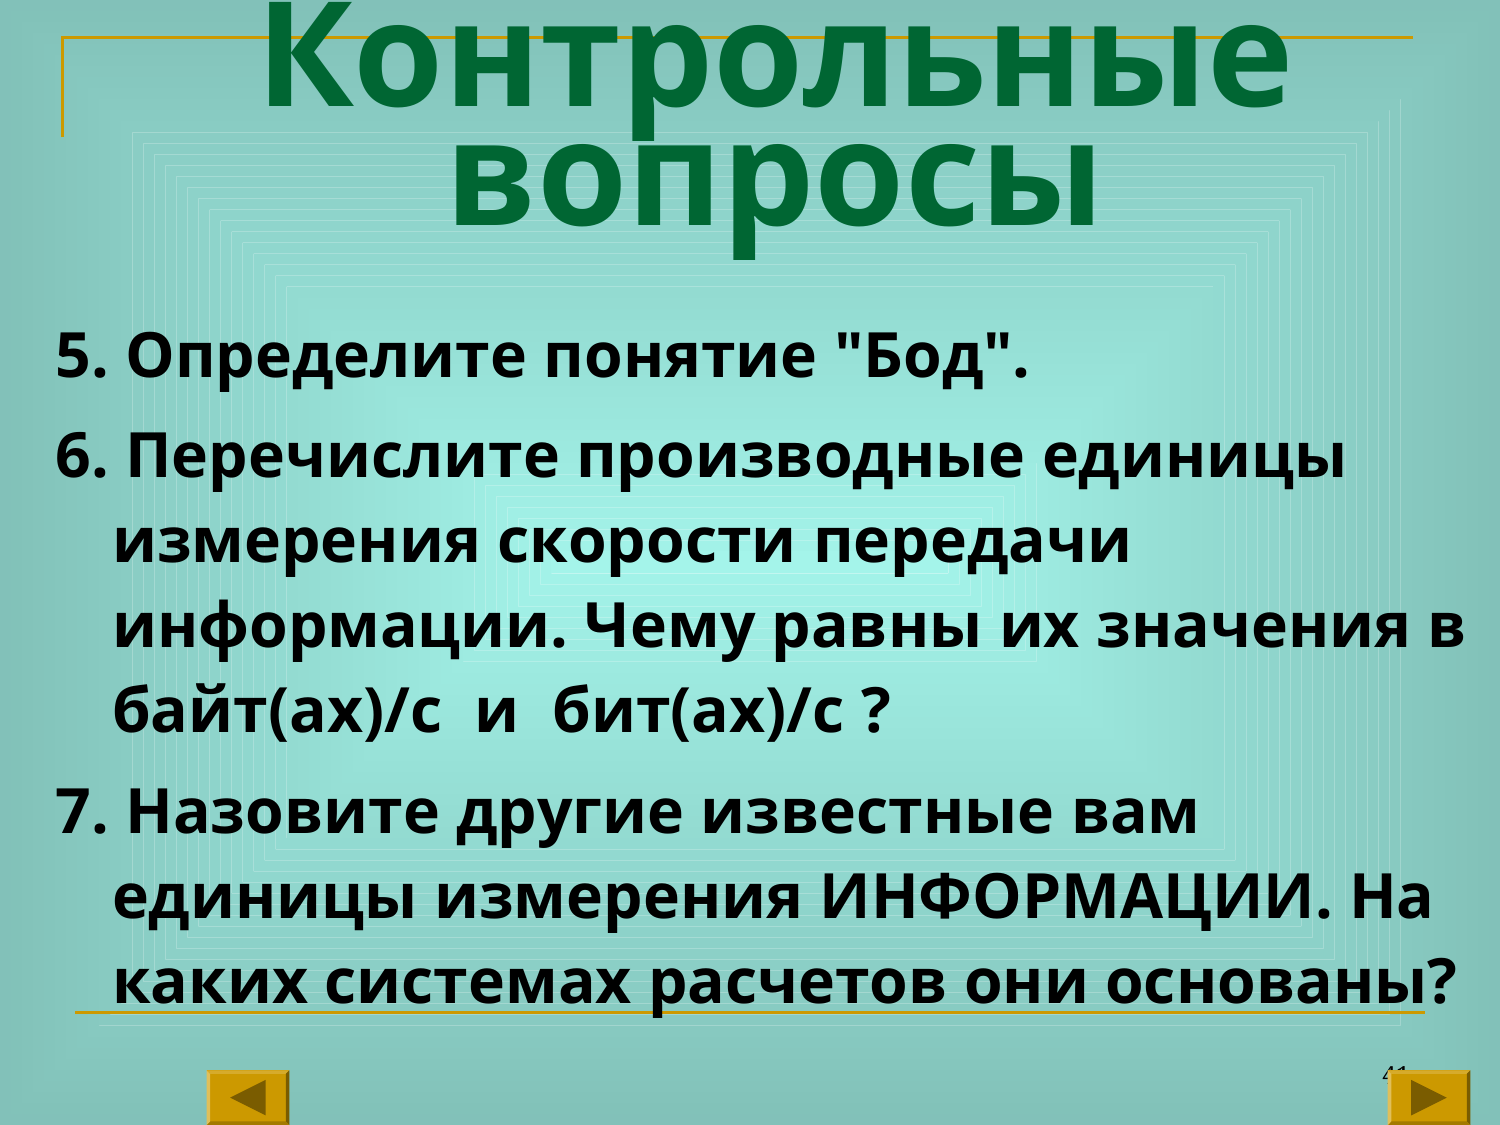

# Контрольные вопросы
5. Определите понятие "Бод".
6. Перечислите производные единицы измерения скорости передачи информации. Чему равны их значения в байт(ах)/с и бит(ах)/с ?
7. Назовите другие известные вам единицы измерения ИНФОРМАЦИИ. На каких системах расчетов они основаны?
41